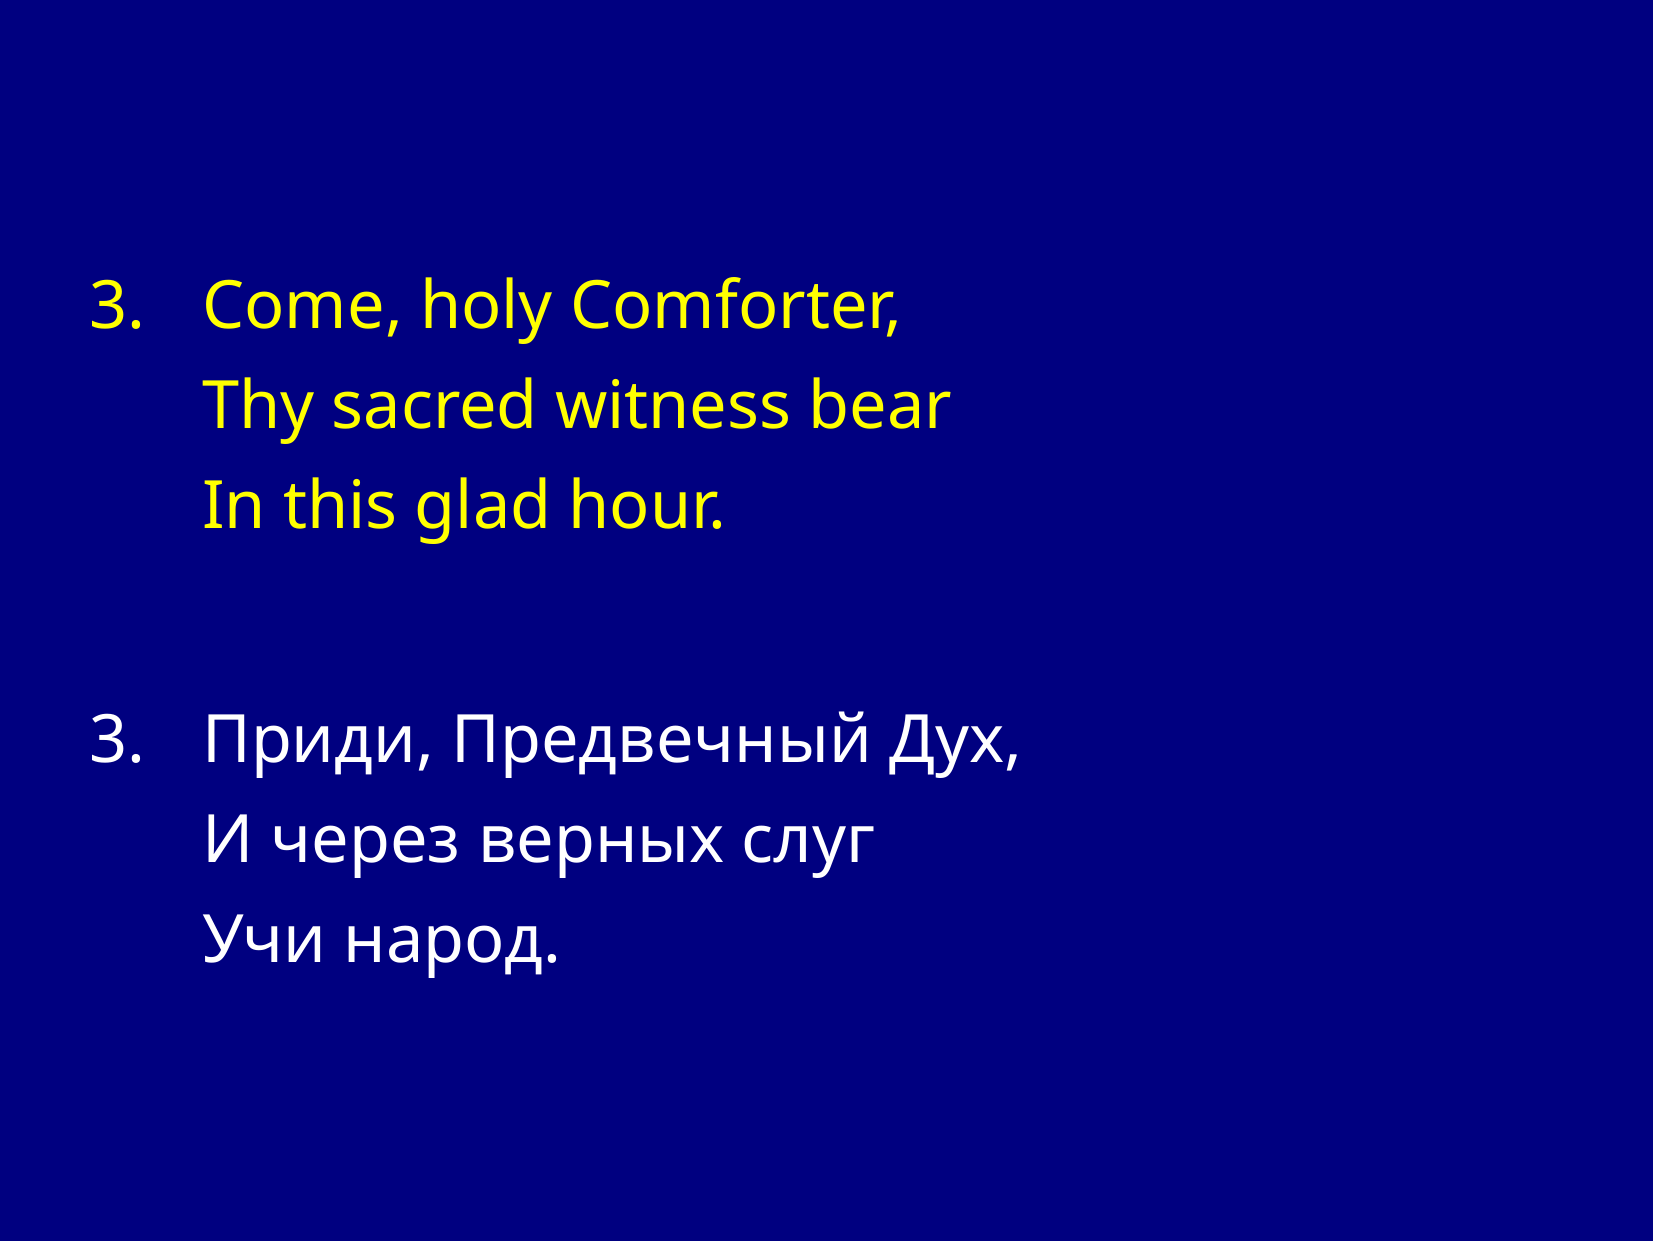

3.	Come, holy Comforter,
	Thy sacred witness bear
	In this glad hour.
3.	Приди, Предвечный Дух,
	И через верных слуг
	Учи народ.